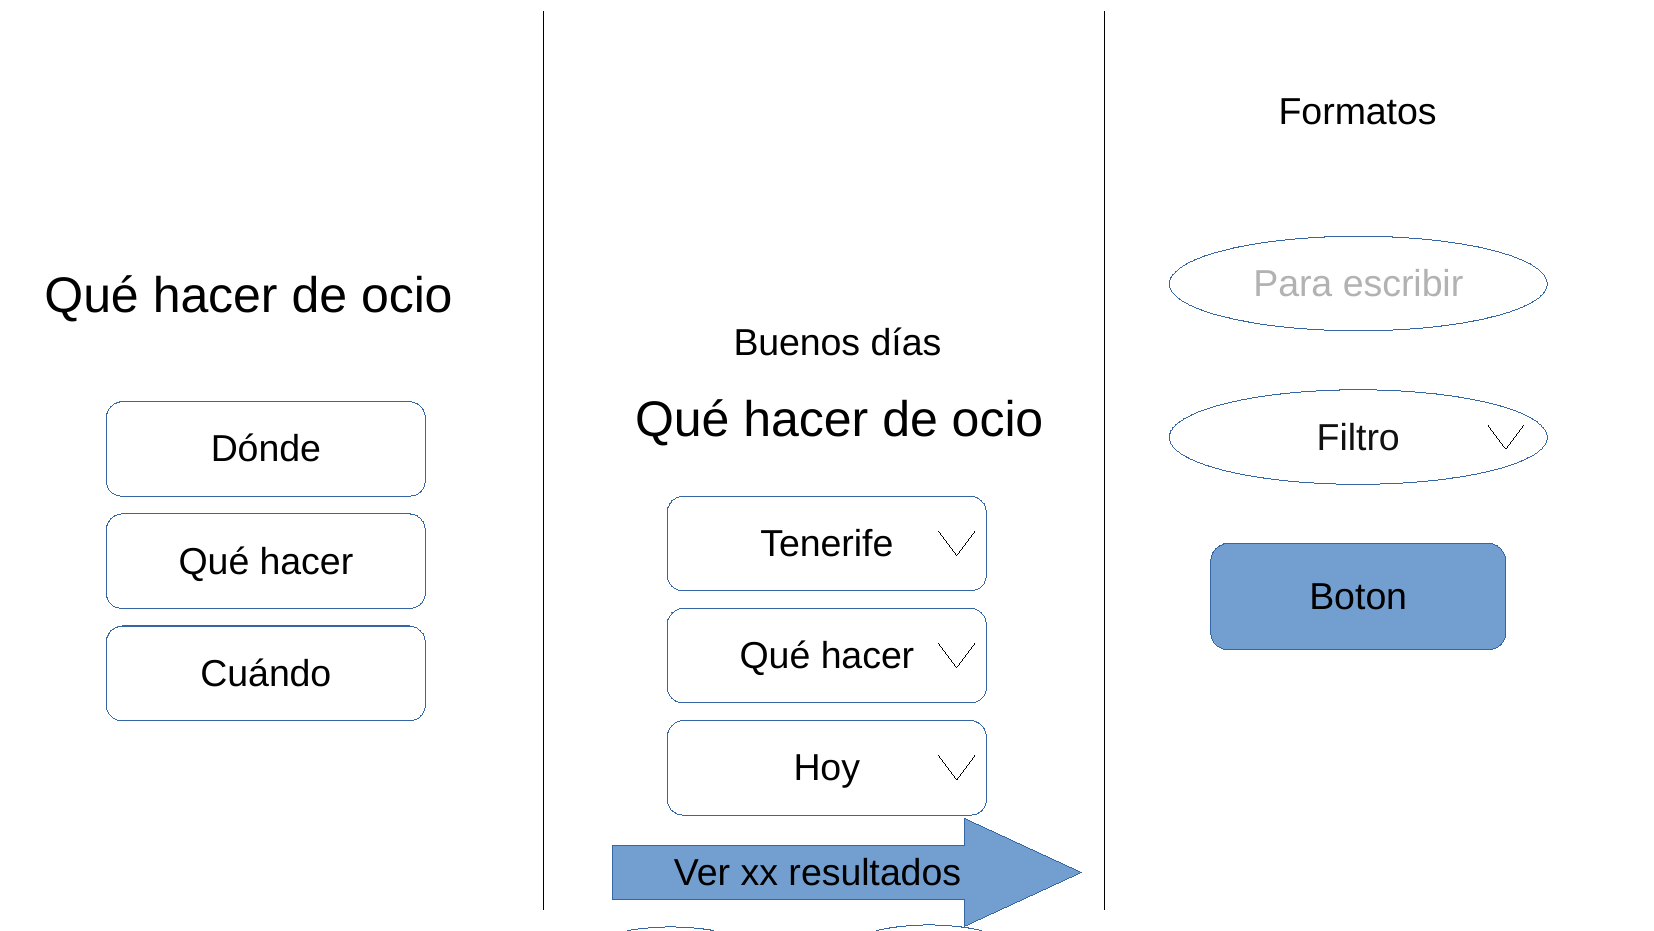

Formatos
Para escribir
Qué hacer de ocio
Buenos días
Qué hacer de ocio
Filtro
Dónde
Dónde
Dónde
Tenerife
Qué hacer
Qué hacer
Boton
Qué hacer
Qué hacer
Cuándo
Cuándo
Cuándo
Hoy
Ver xx resultados
Sólo
Novedades
Sin
 reserva
Más
visto